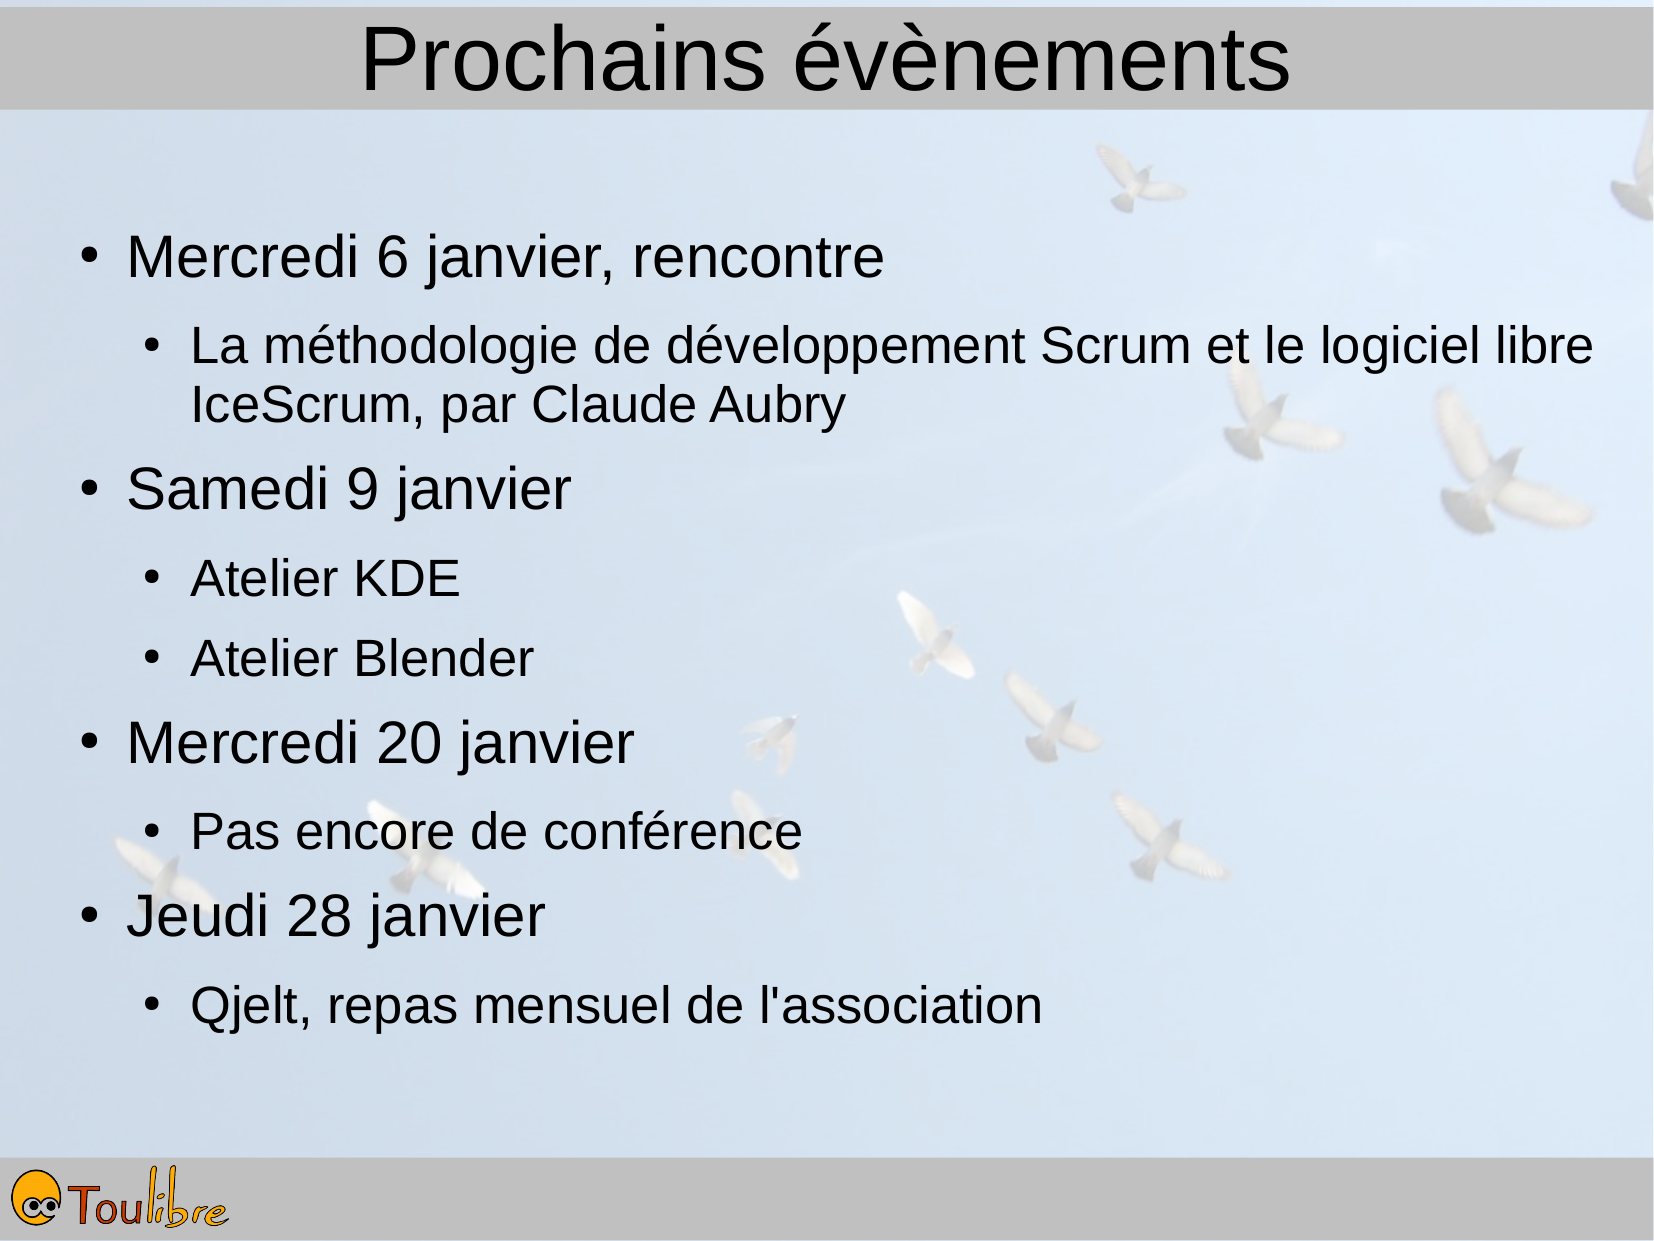

# Prochains évènements
Mercredi 6 janvier, rencontre
La méthodologie de développement Scrum et le logiciel libre IceScrum, par Claude Aubry
Samedi 9 janvier
Atelier KDE
Atelier Blender
Mercredi 20 janvier
Pas encore de conférence
Jeudi 28 janvier
Qjelt, repas mensuel de l'association